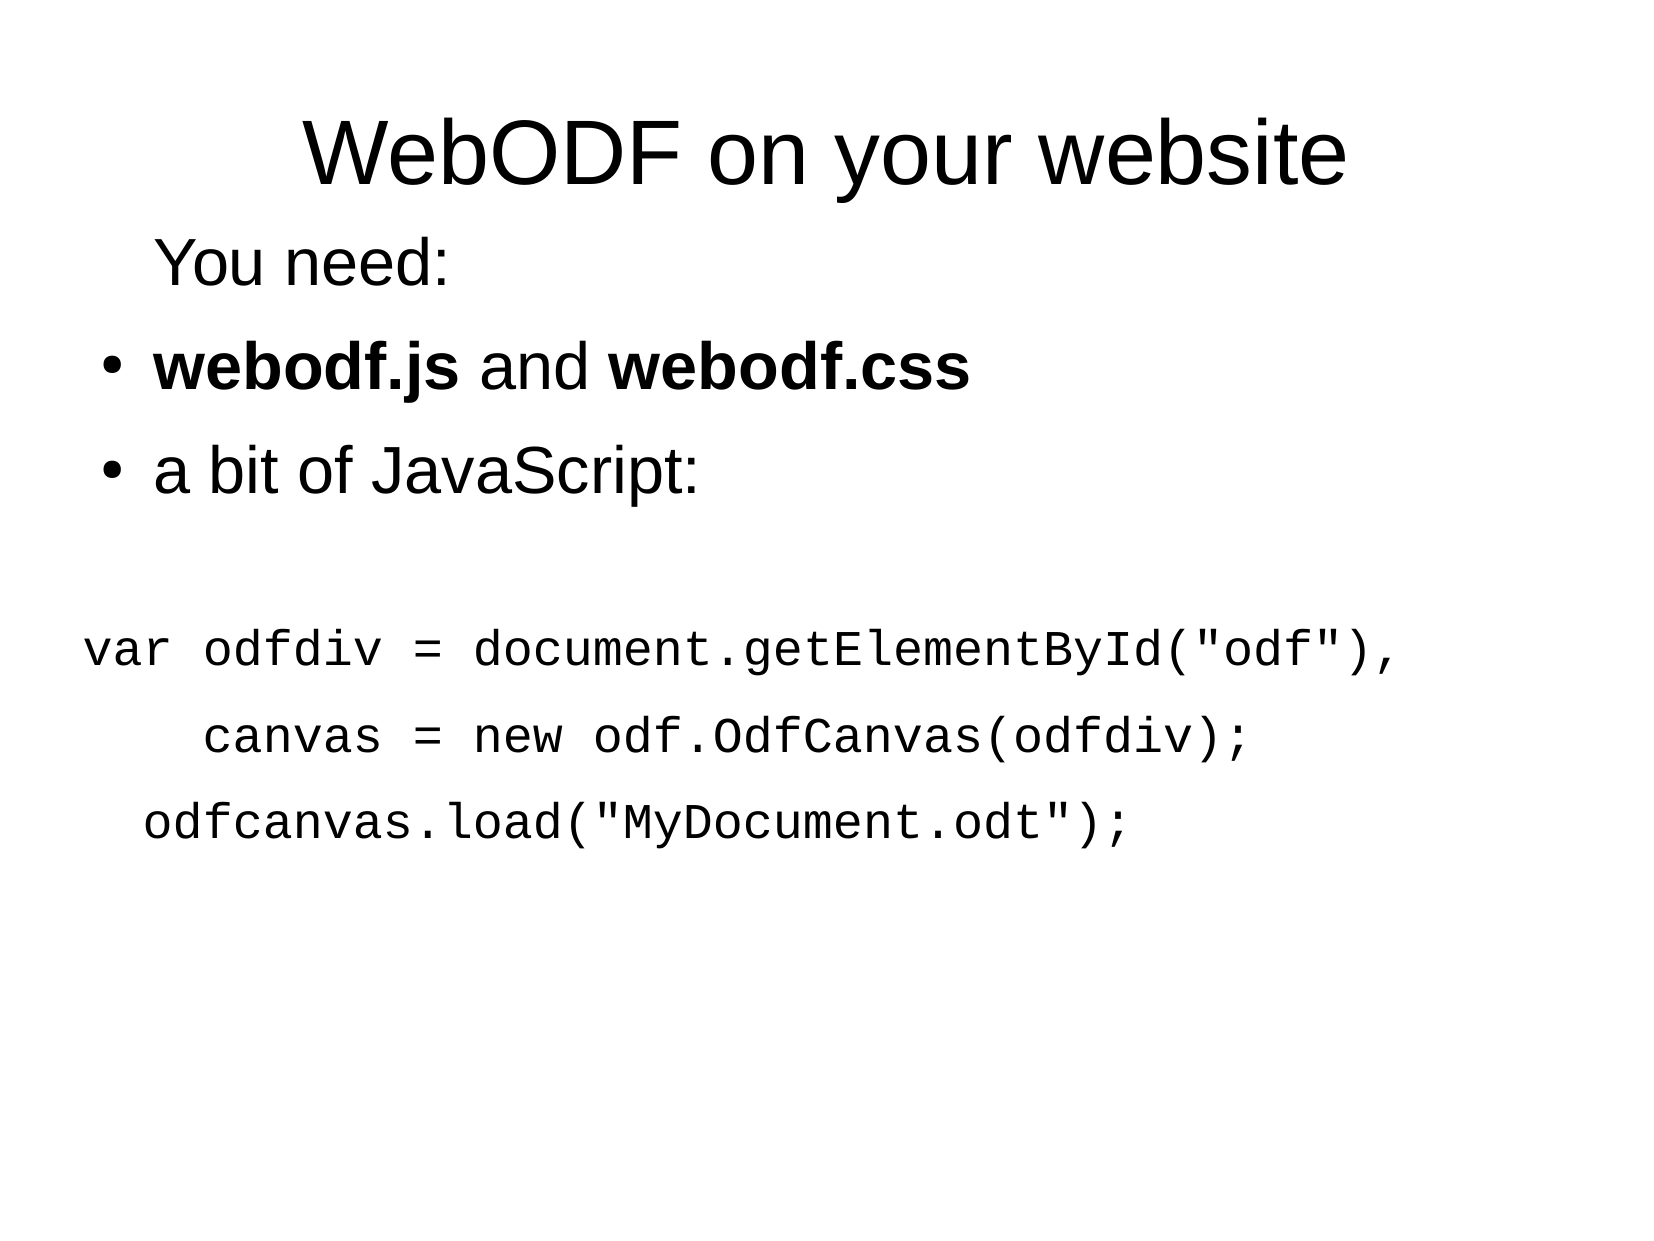

# WebODF on your website
You need:
webodf.js and webodf.css
a bit of JavaScript:
var odfdiv = document.getElementById("odf"),
 canvas = new odf.OdfCanvas(odfdiv);
 odfcanvas.load("MyDocument.odt");